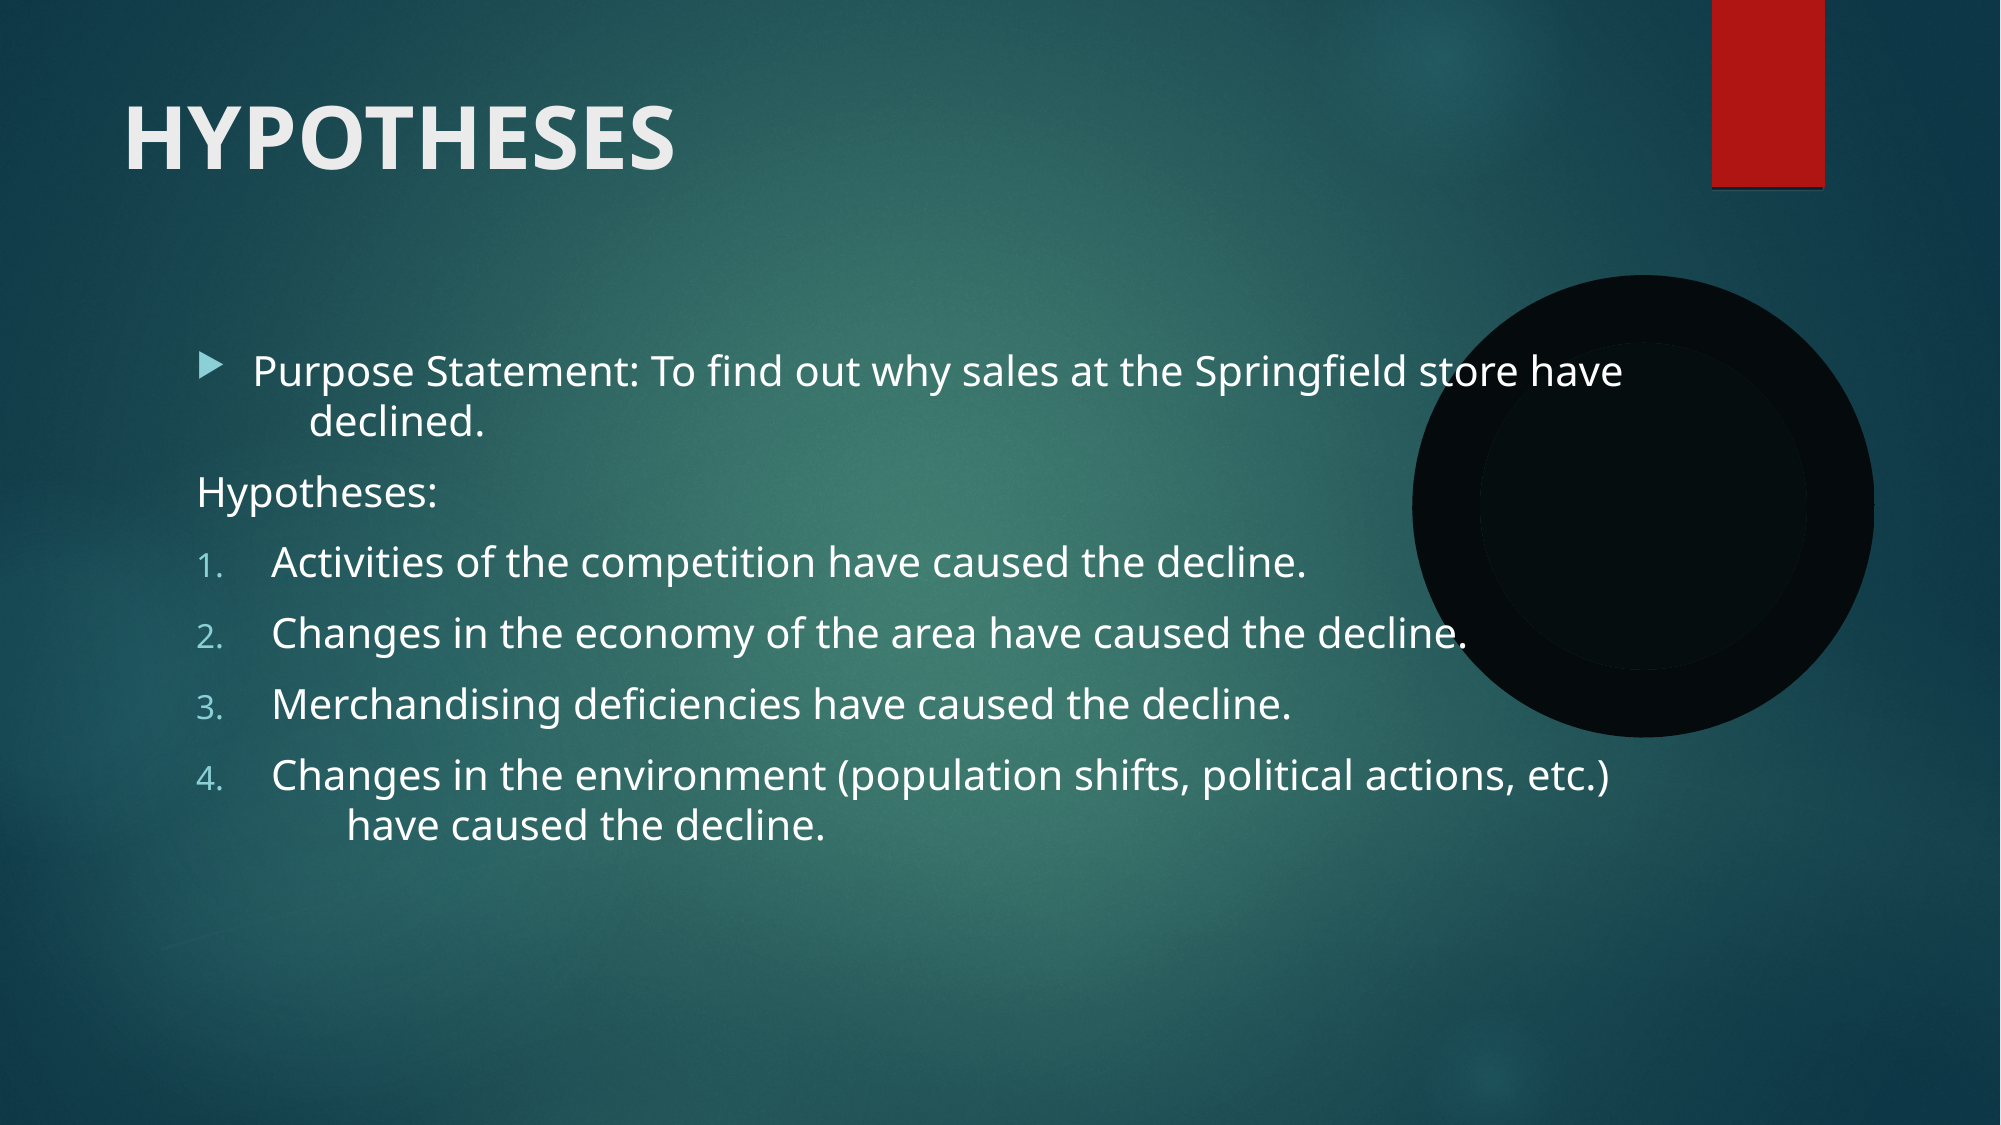

# HYPOTHESES
Purpose Statement: To find out why sales at the Springfield store have declined.
Hypotheses:
Activities of the competition have caused the decline.
Changes in the economy of the area have caused the decline.
Merchandising deficiencies have caused the decline.
Changes in the environment (population shifts, political actions, etc.) have caused the decline.